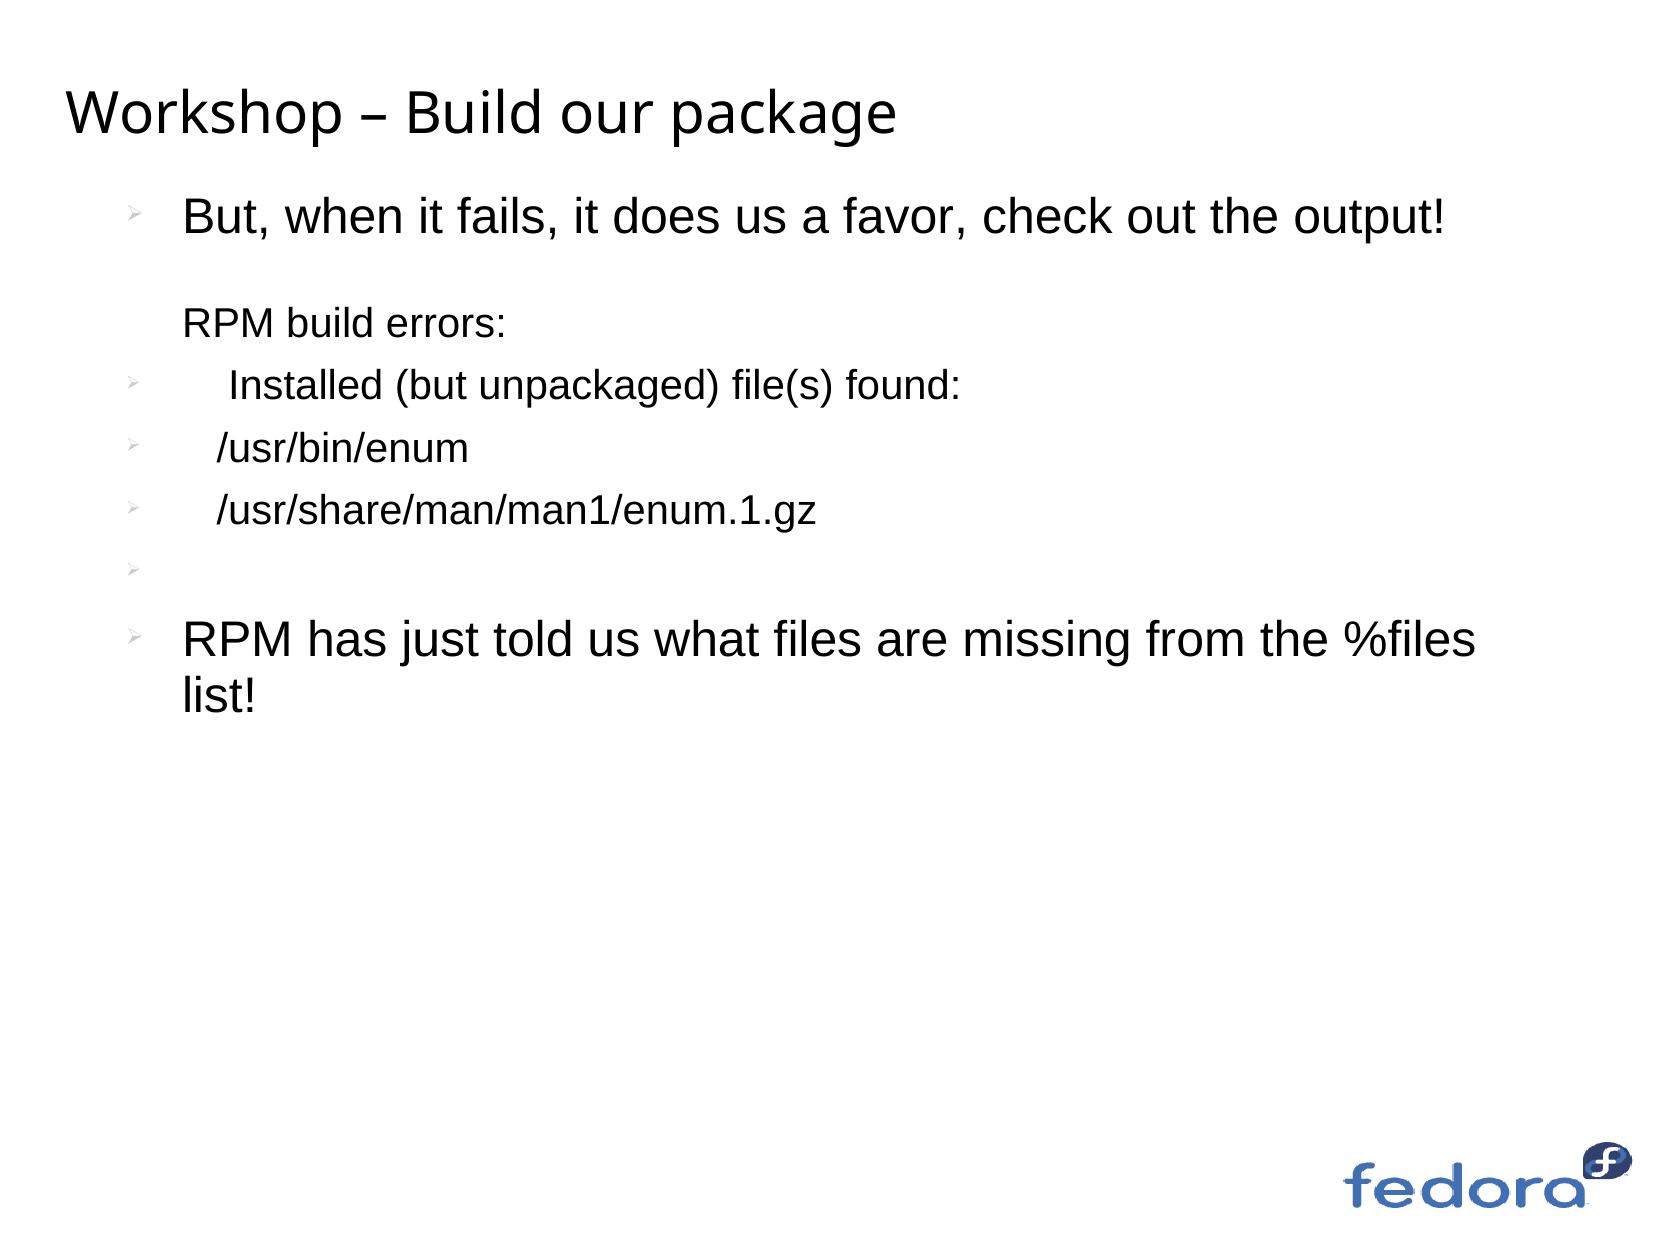

# Workshop – Build our package
But, when it fails, it does us a favor, check out the output!
RPM build errors:
 Installed (but unpackaged) file(s) found:
 /usr/bin/enum
 /usr/share/man/man1/enum.1.gz
RPM has just told us what files are missing from the %files list!